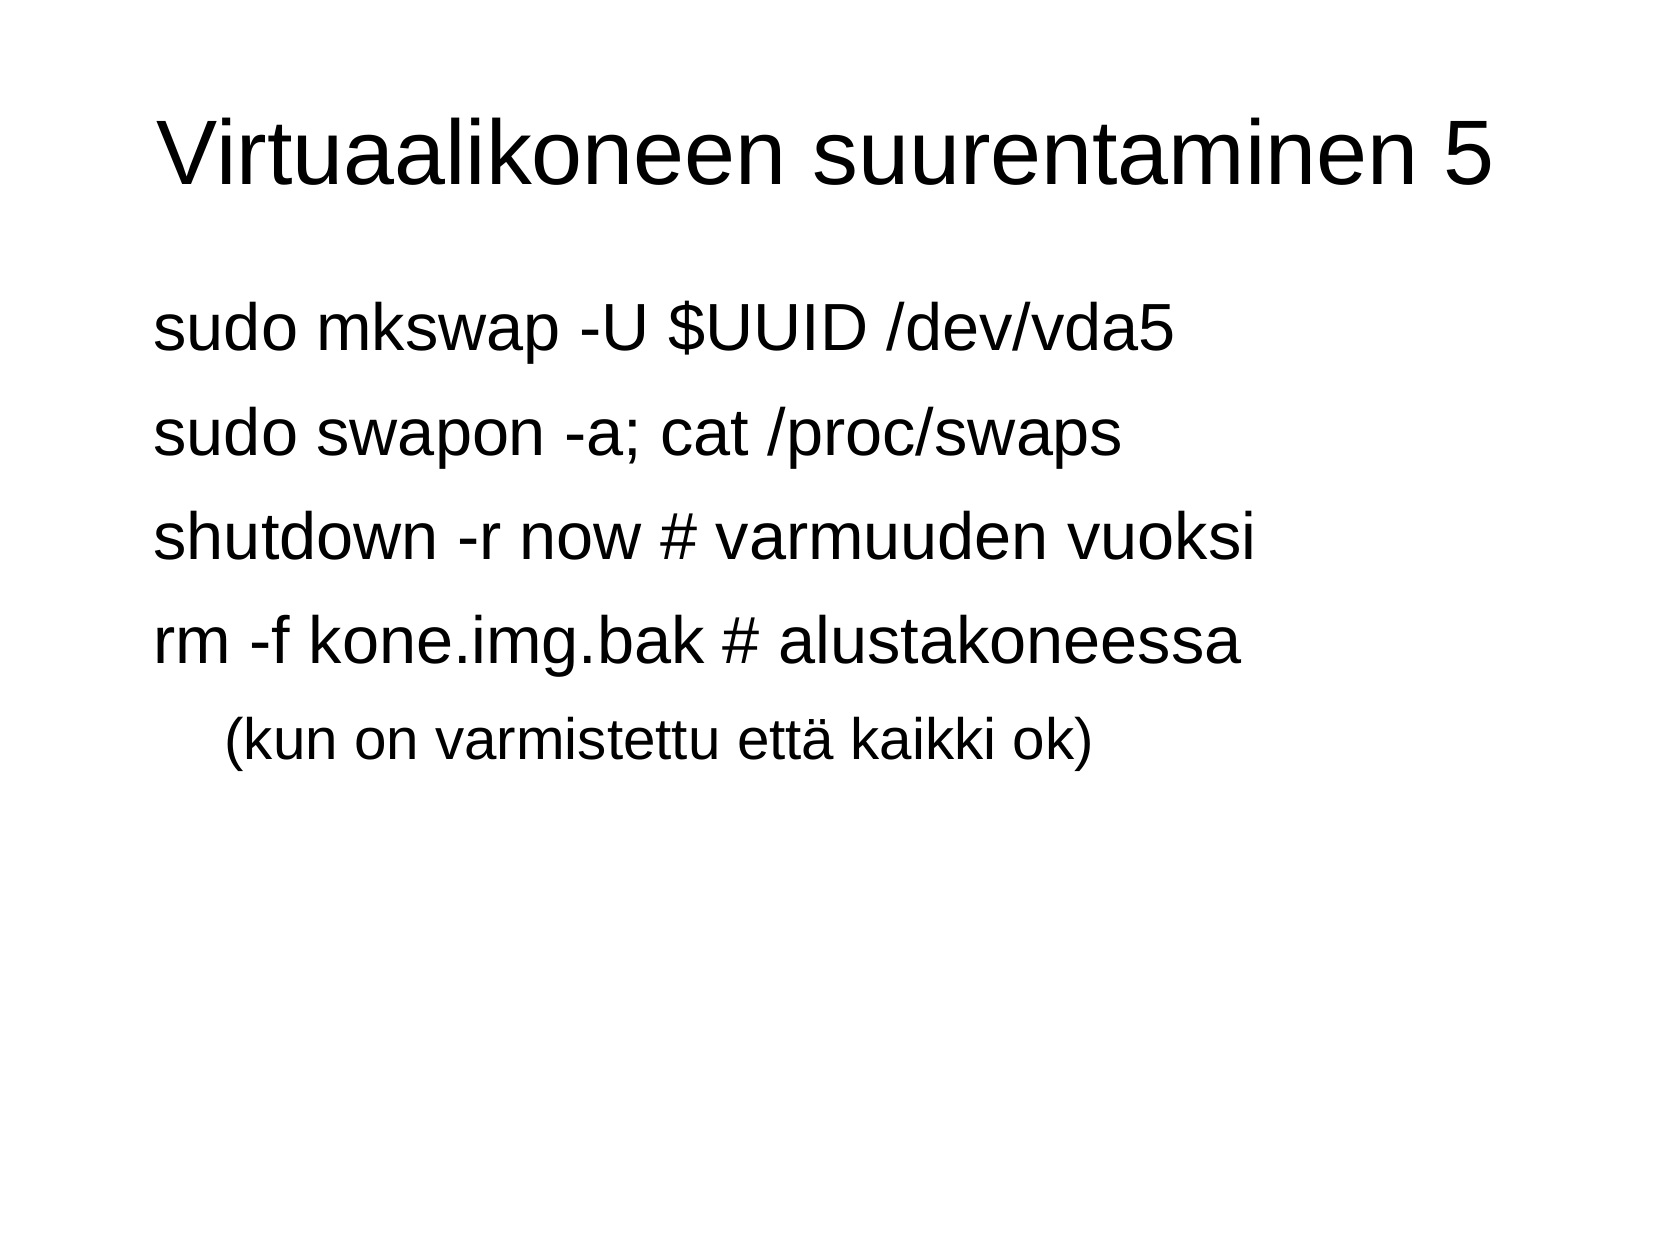

# Virtuaalikoneen suurentaminen 5
sudo mkswap -U $UUID /dev/vda5
sudo swapon -a; cat /proc/swaps
shutdown -r now # varmuuden vuoksi
rm -f kone.img.bak # alustakoneessa
(kun on varmistettu että kaikki ok)